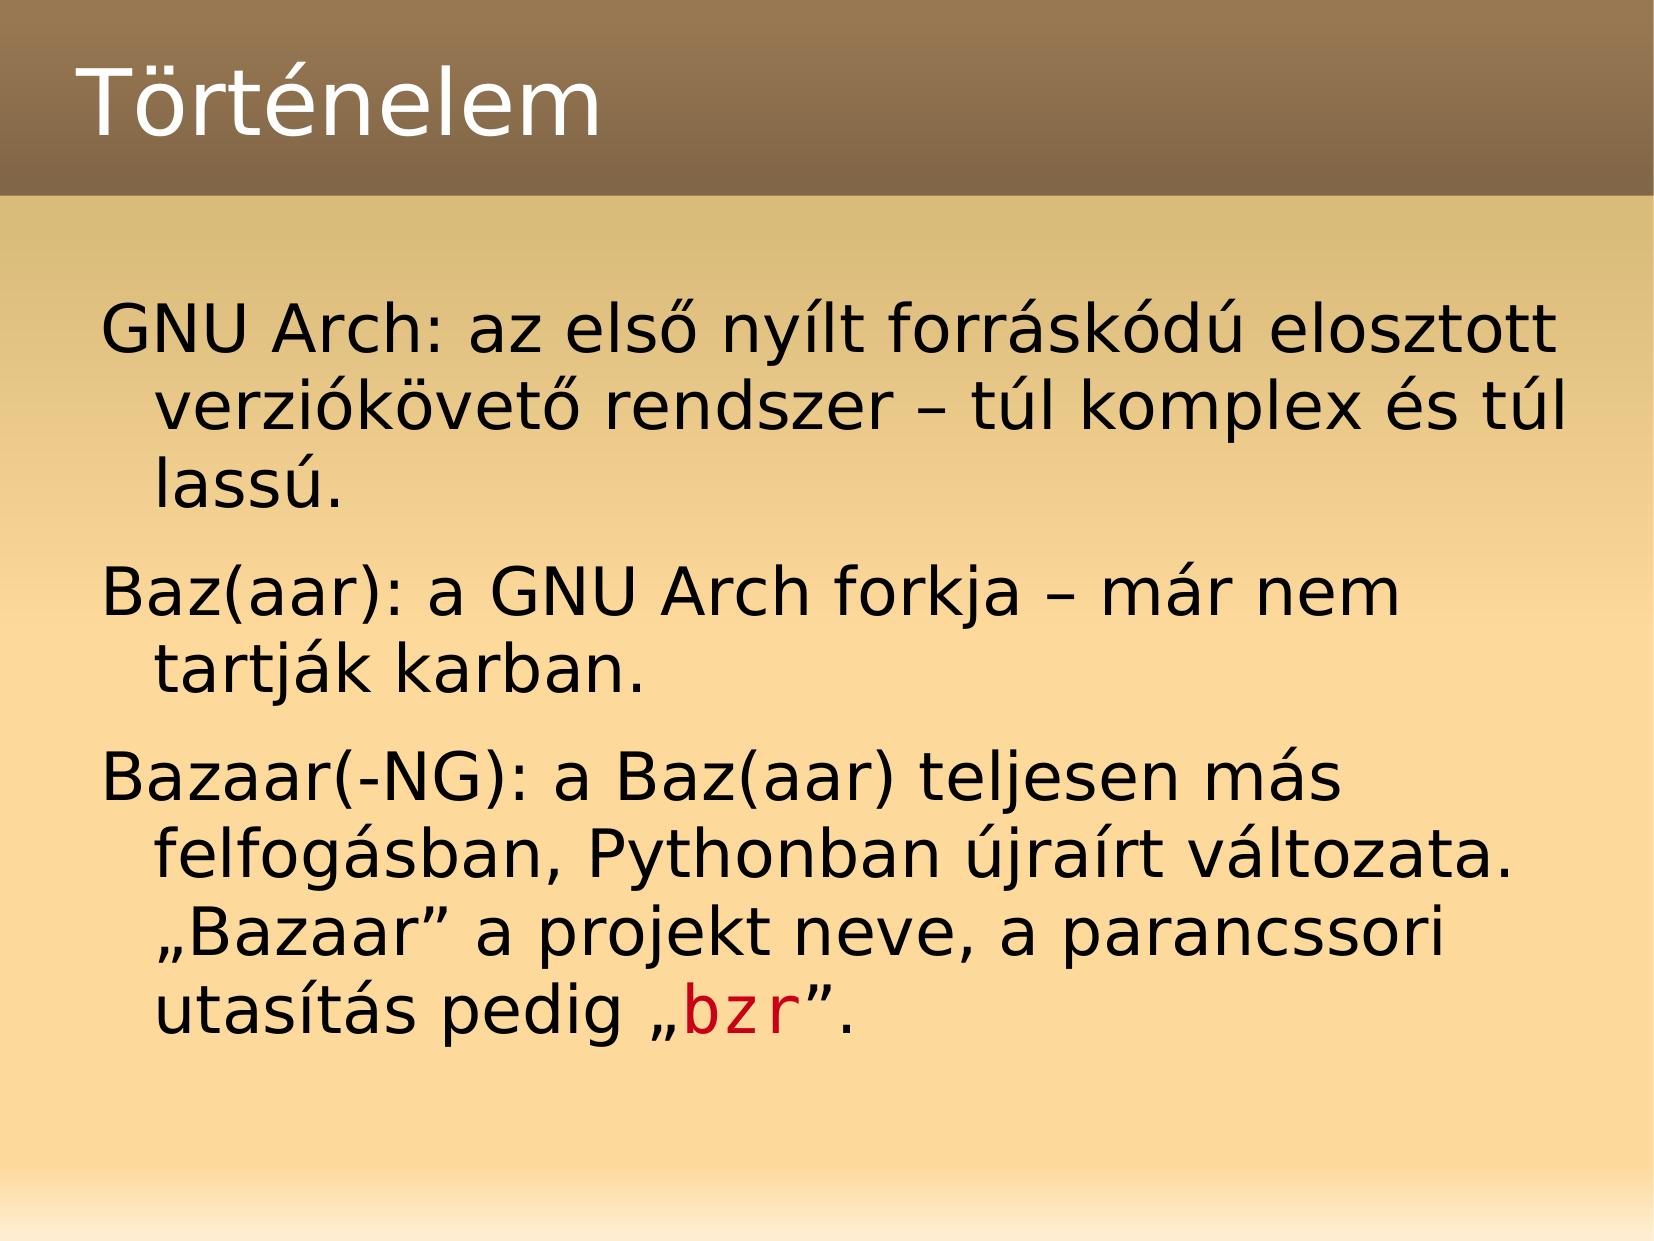

# Történelem
GNU Arch: az első nyílt forráskódú elosztott verziókövető rendszer – túl komplex és túl lassú.
Baz(aar): a GNU Arch forkja – már nem tartják karban.
Bazaar(-NG): a Baz(aar) teljesen más felfogásban, Pythonban újraírt változata. „Bazaar” a projekt neve, a parancssori utasítás pedig „bzr”.